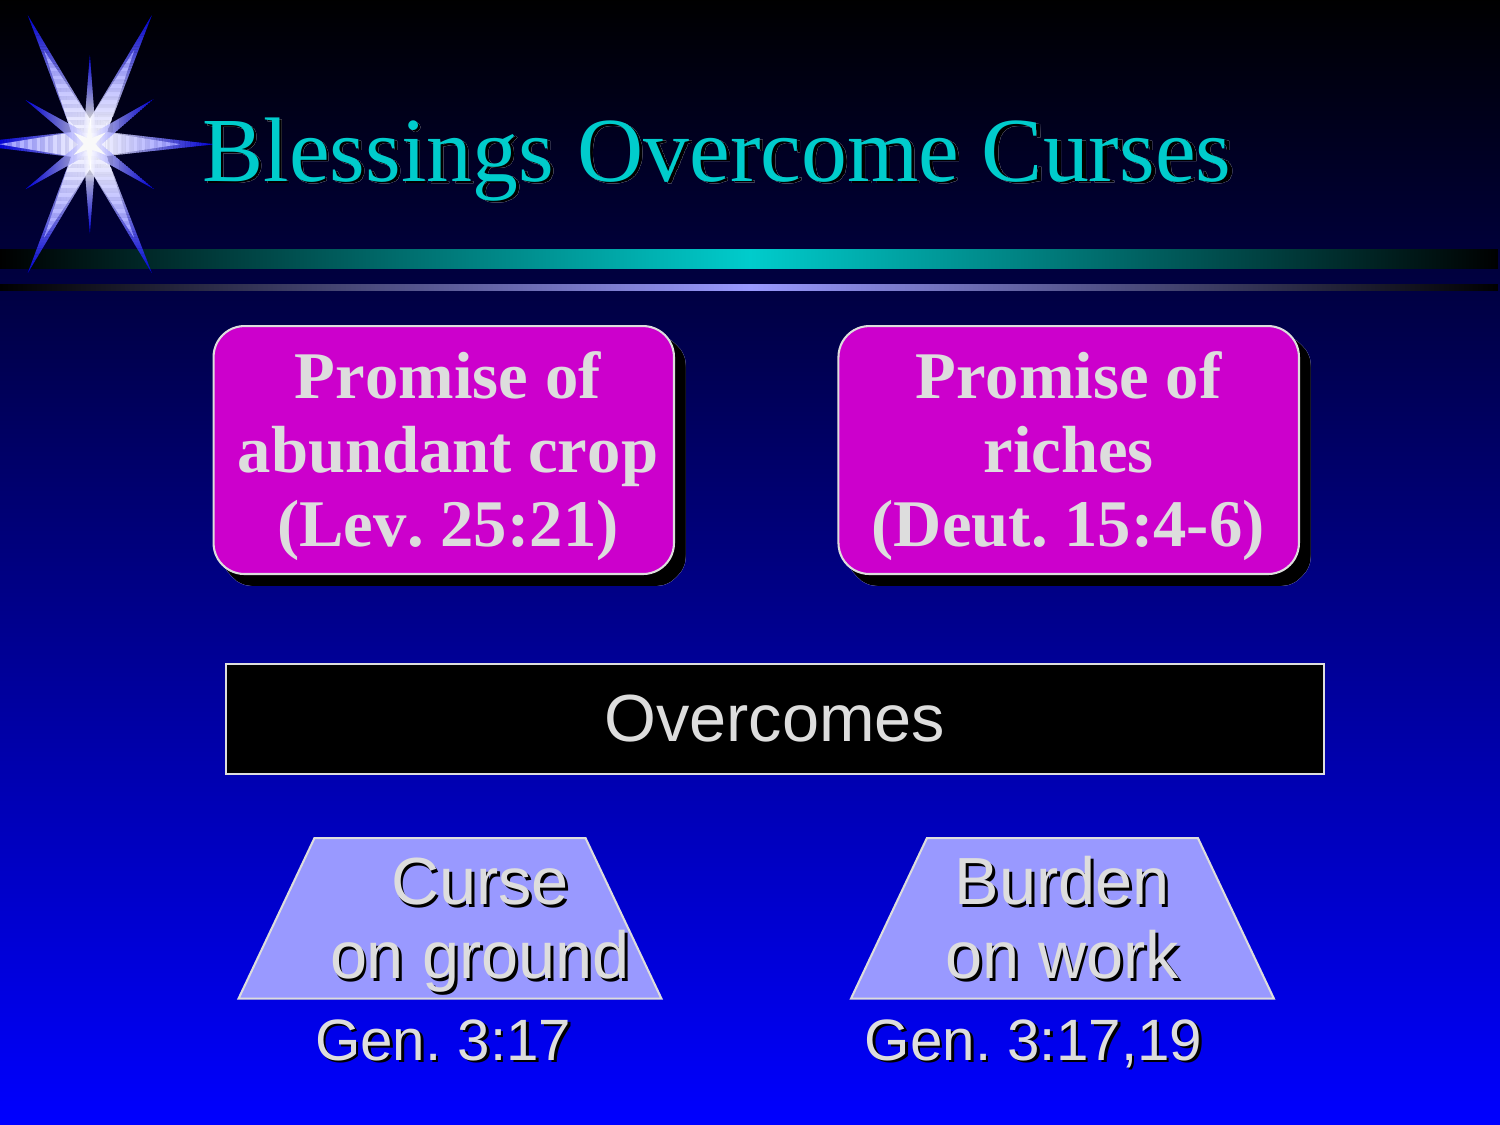

# Blessings Overcome Curses
Promise of
abundant crop
(Lev. 25:21)
Promise of
riches
(Deut. 15:4-6)
Overcomes
Curse
on ground
Gen. 3:17
Burden
on work
Gen. 3:17,19